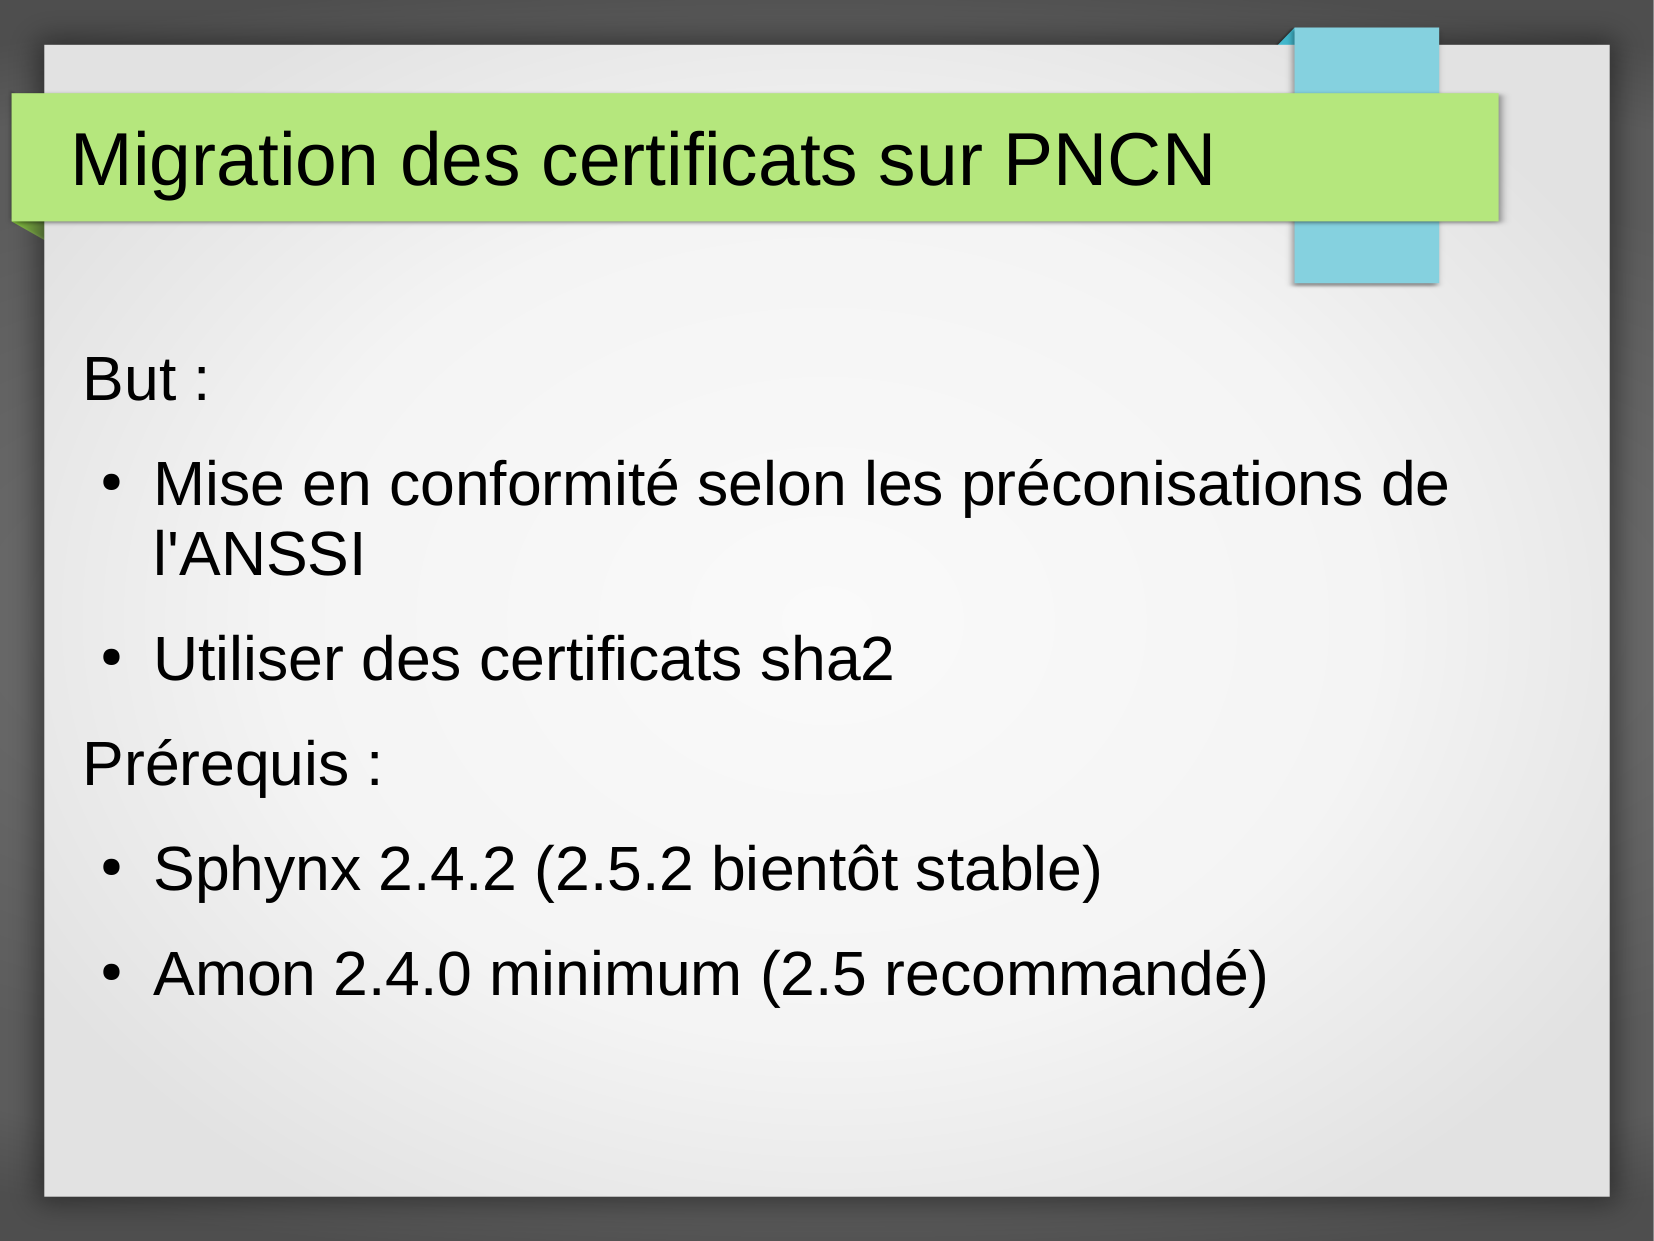

# Migration des certificats sur PNCN
But :
Mise en conformité selon les préconisations de l'ANSSI
Utiliser des certificats sha2
Prérequis :
Sphynx 2.4.2 (2.5.2 bientôt stable)
Amon 2.4.0 minimum (2.5 recommandé)